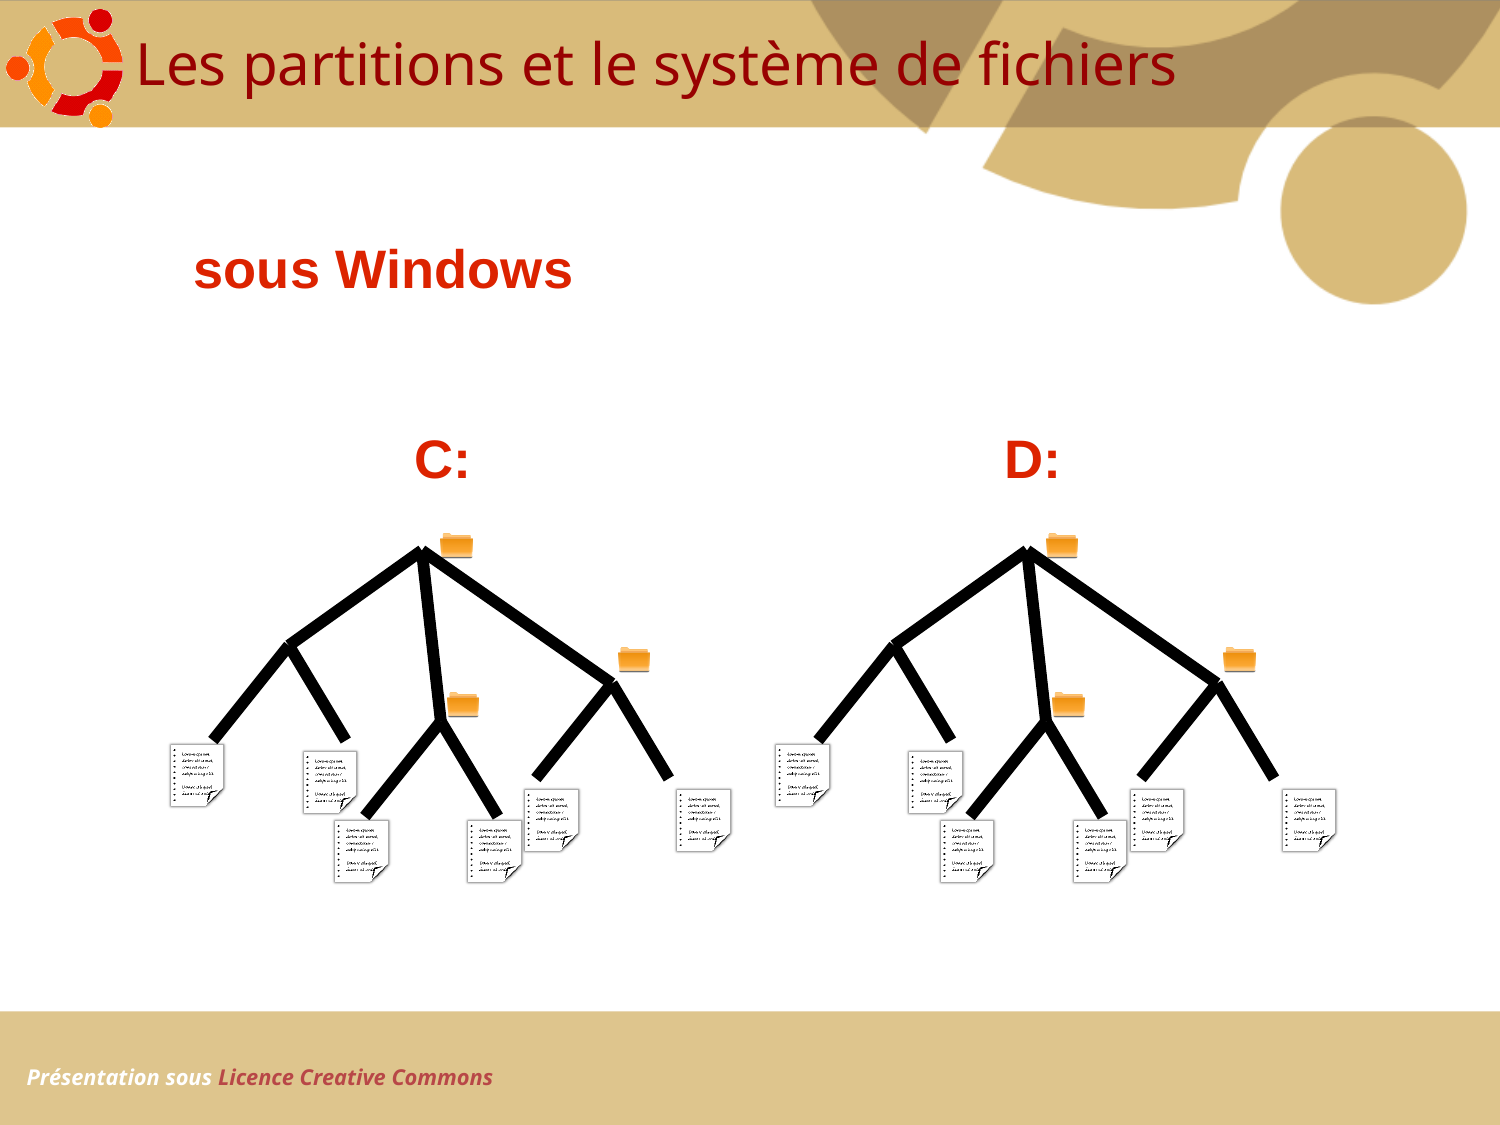

# Les partitions et le système de fichiers
sous Windows
C:
D: